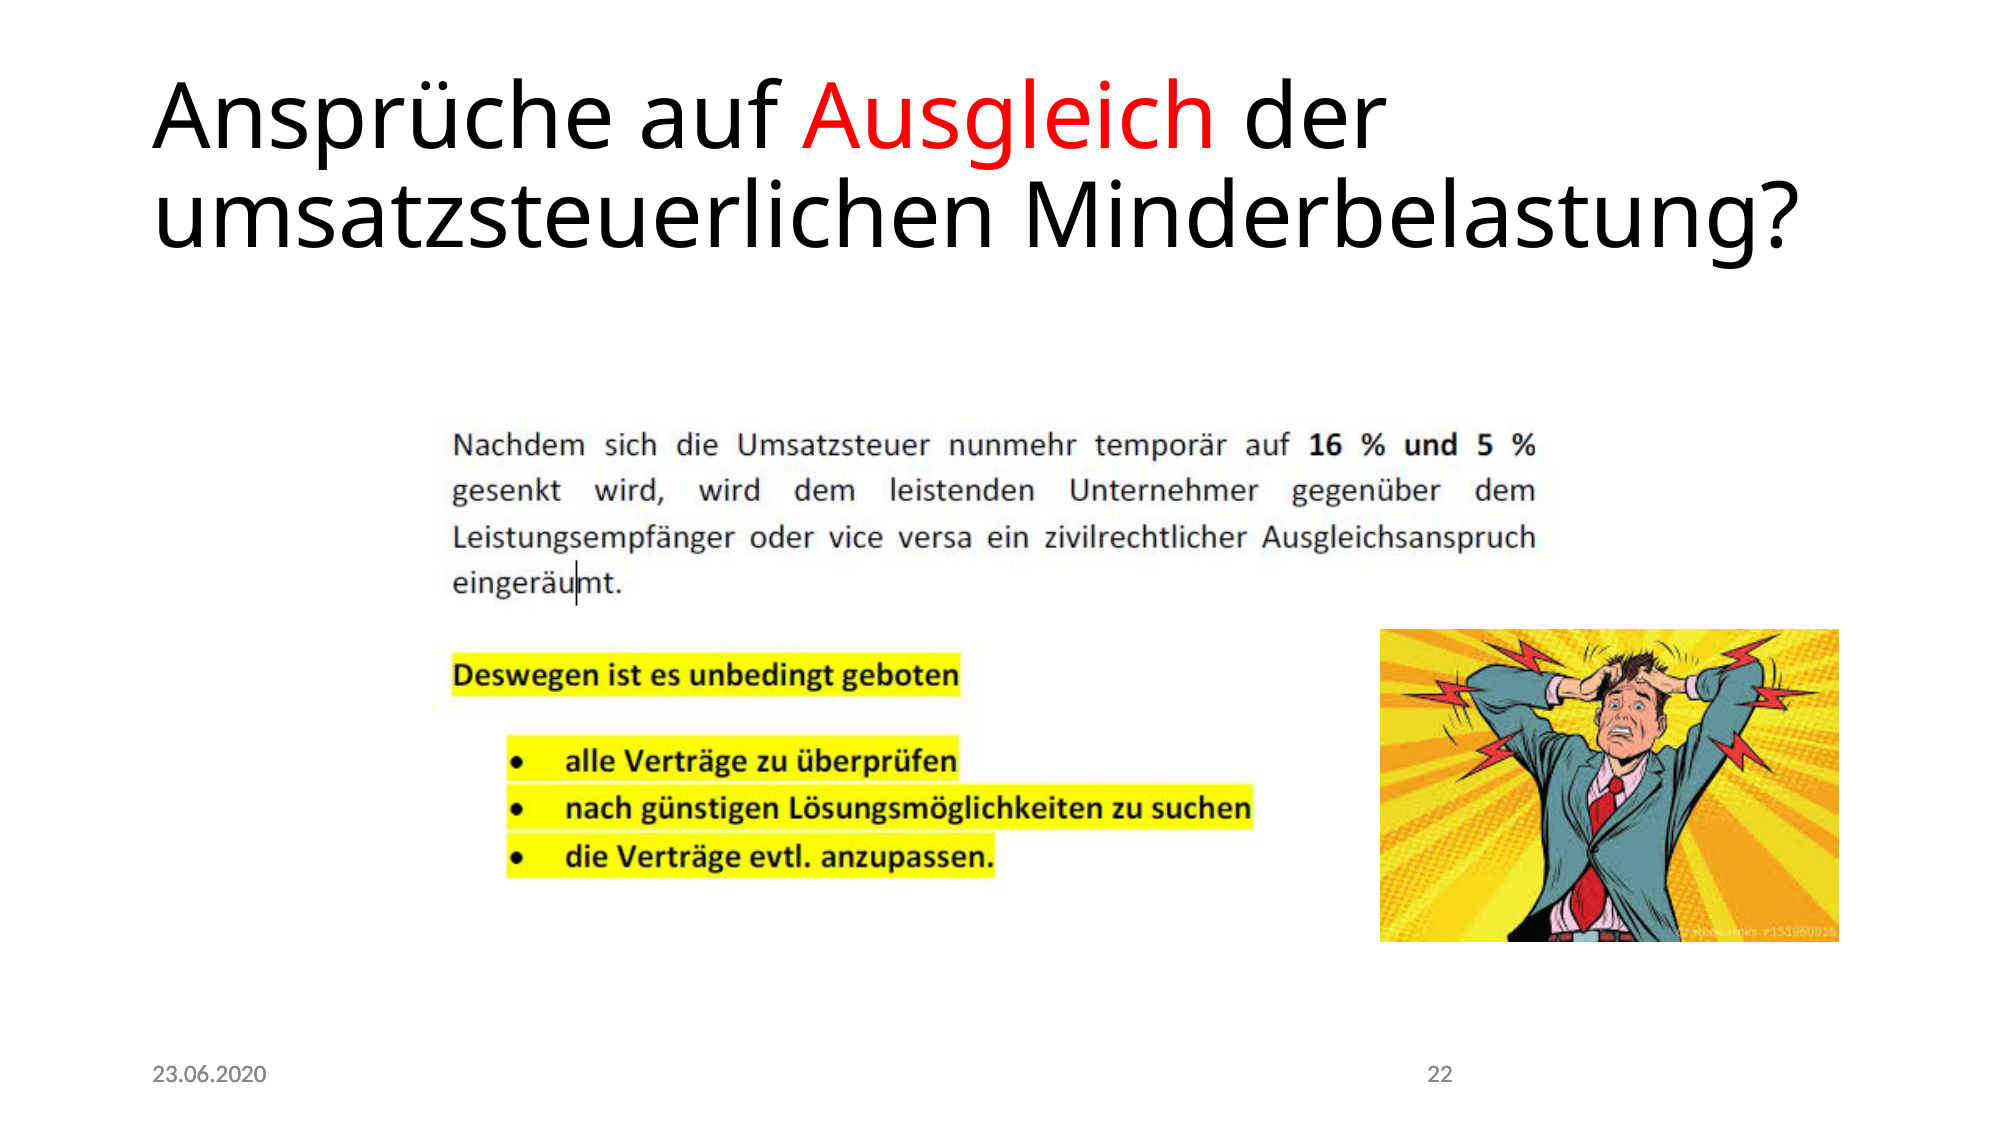

# Ansprüche auf Ausgleich der umsatzsteuerlichen Minderbelastung?
23.06.2020
23.06.2020
23.06.2020